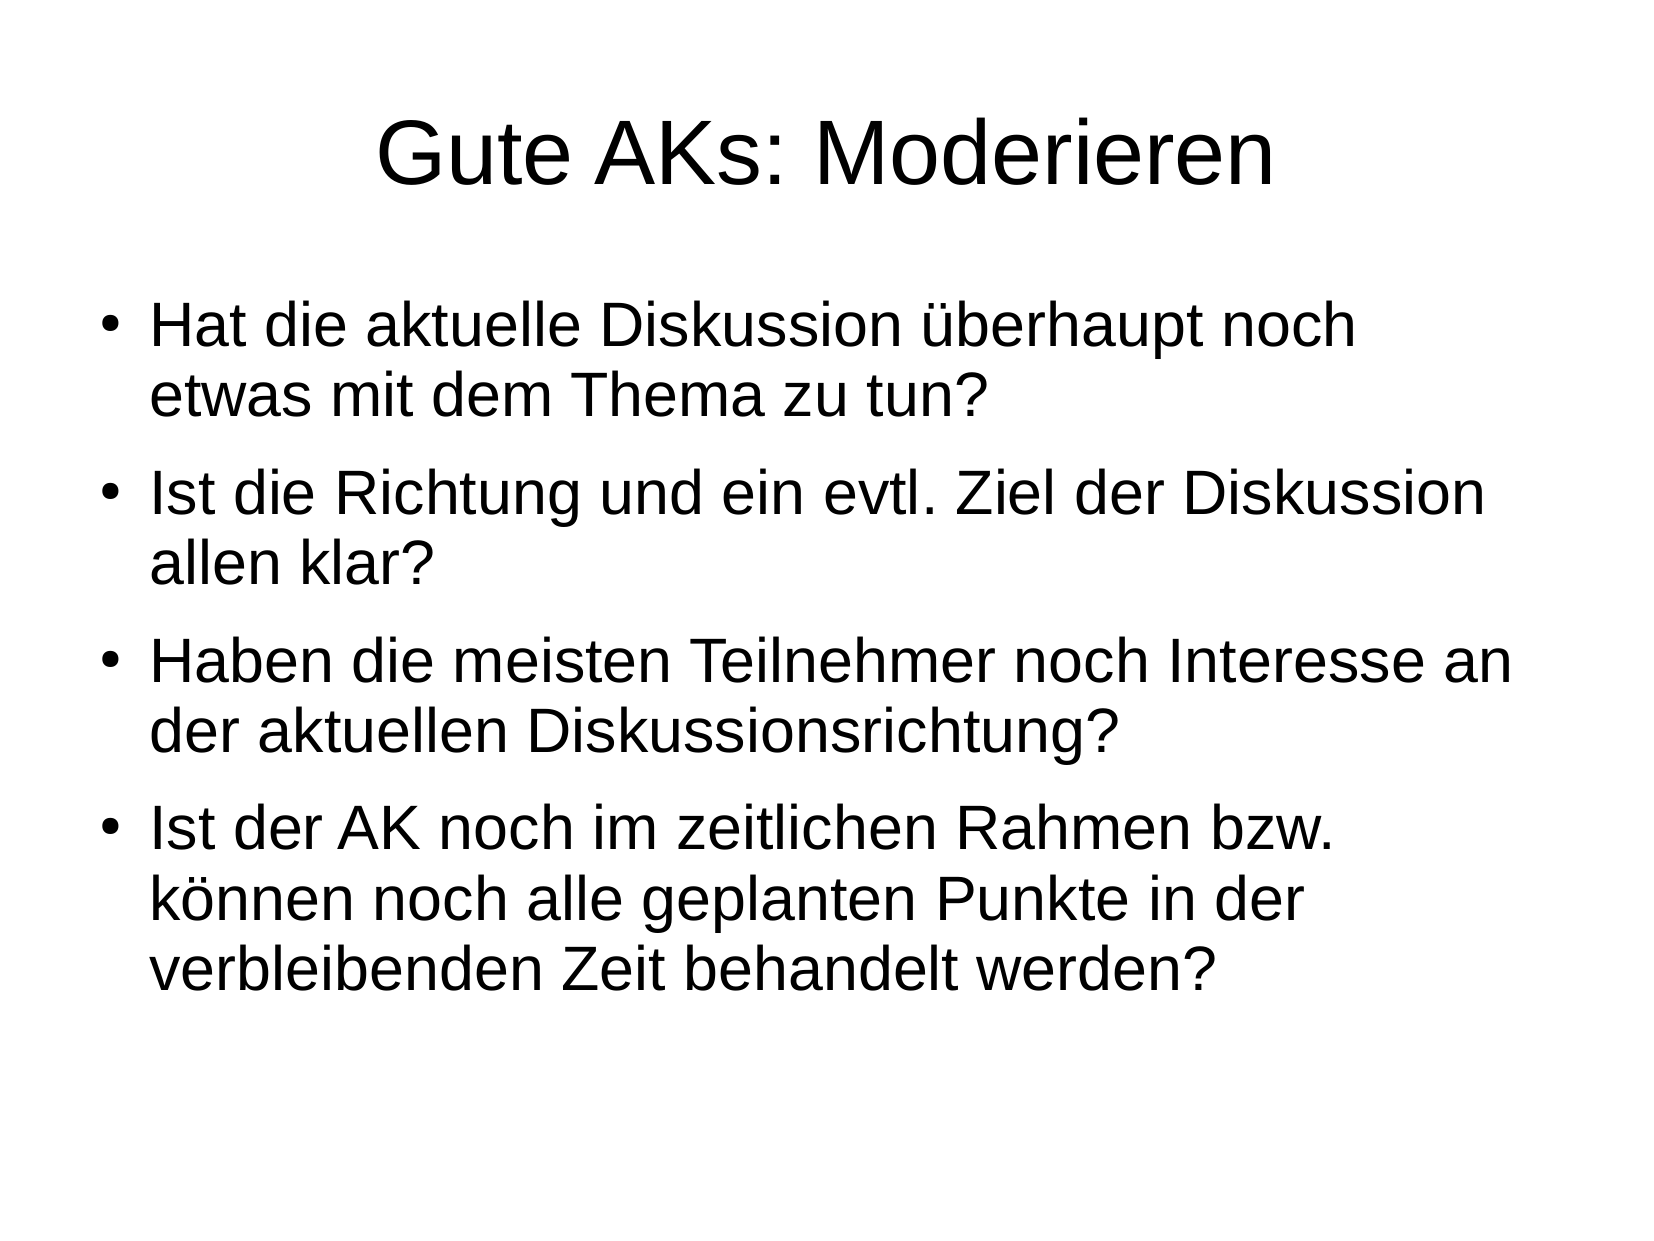

# Gute AKs: Moderieren
Hat die aktuelle Diskussion überhaupt noch etwas mit dem Thema zu tun?
Ist die Richtung und ein evtl. Ziel der Diskussion allen klar?
Haben die meisten Teilnehmer noch Interesse an der aktuellen Diskussionsrichtung?
Ist der AK noch im zeitlichen Rahmen bzw. können noch alle geplanten Punkte in der verbleibenden Zeit behandelt werden?